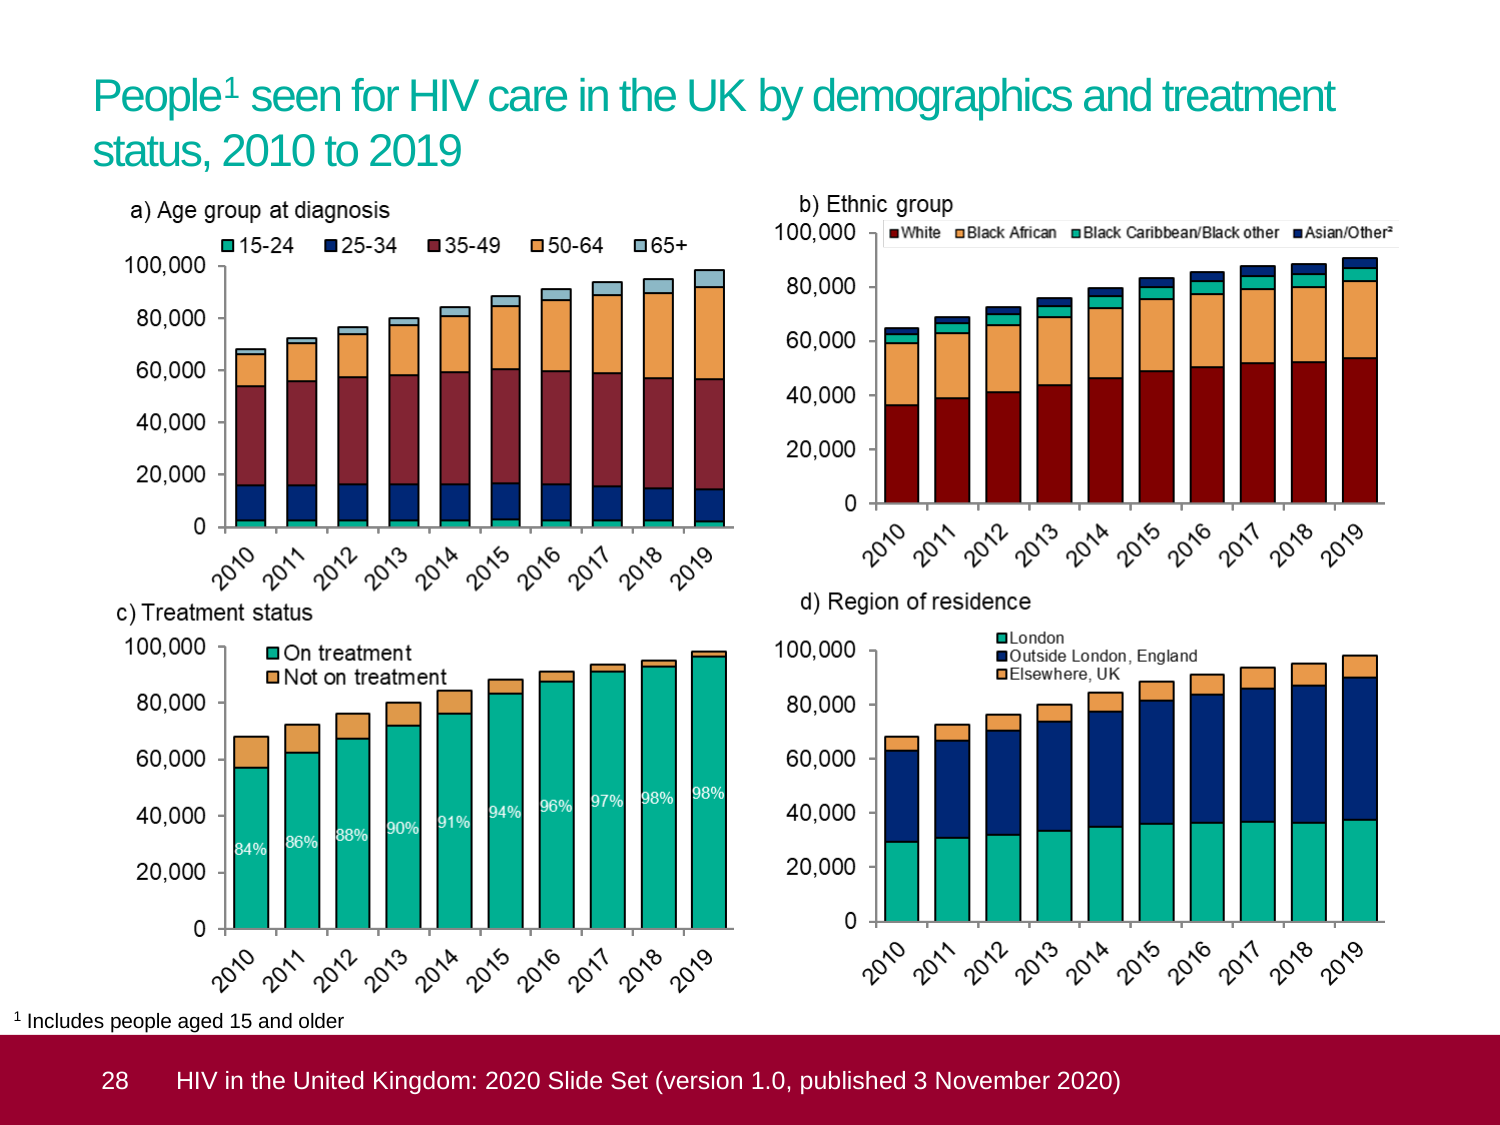

# People1 seen for HIV care in the UK by demographics and treatment status, 2010 to 2019
1 Includes people aged 15 and older
 2
HIV in the United Kingdom: 2020 Slide Set (version 1.0, published 3 November 2020)